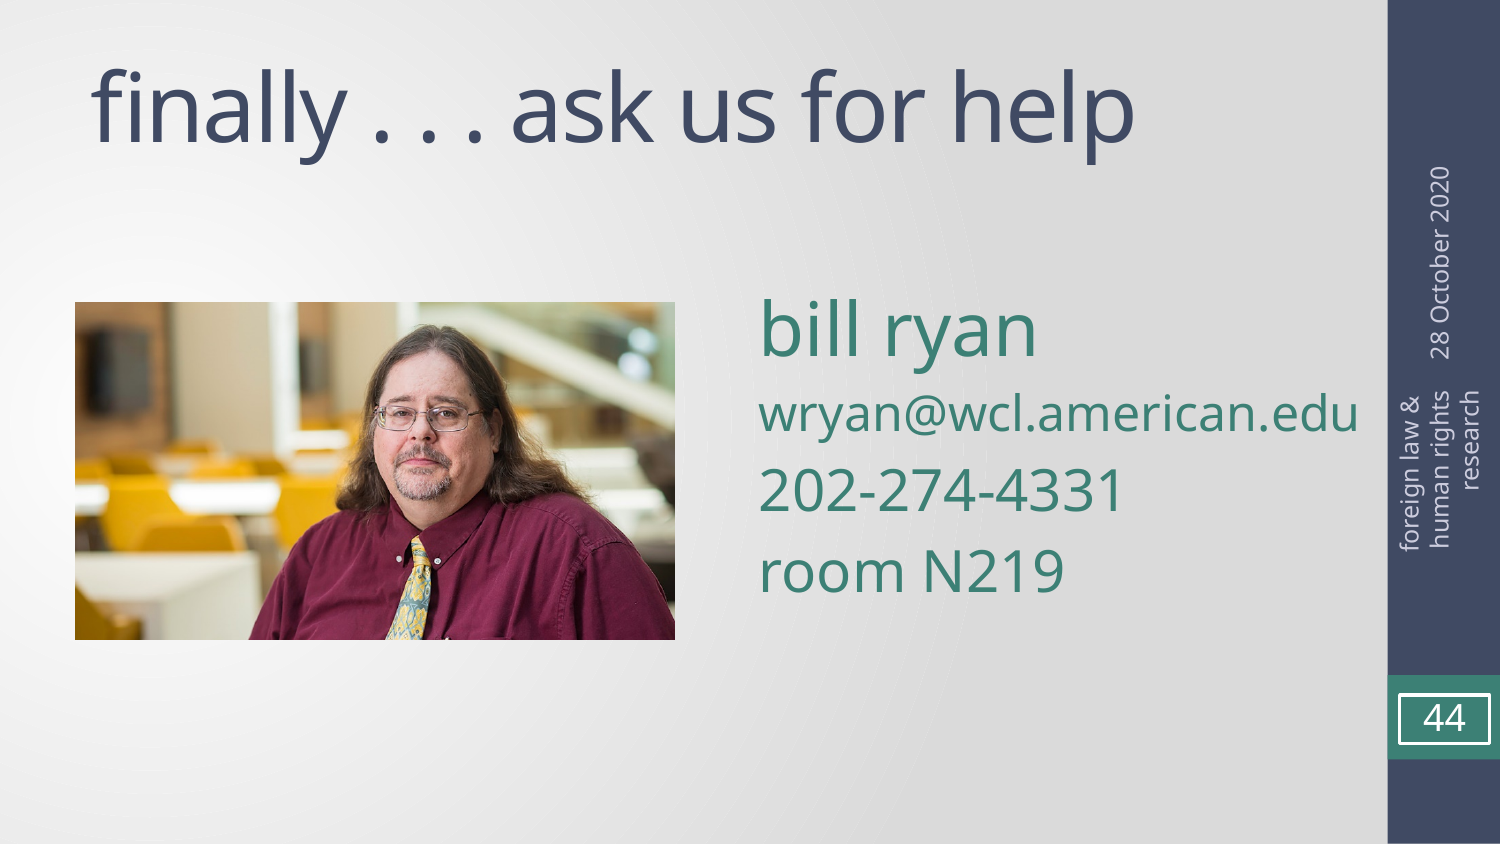

# finally . . . ask us for help
bill ryan
wryan@wcl.american.edu
202-274-4331
room N219
28 October 2020
foreign law &
human rights research